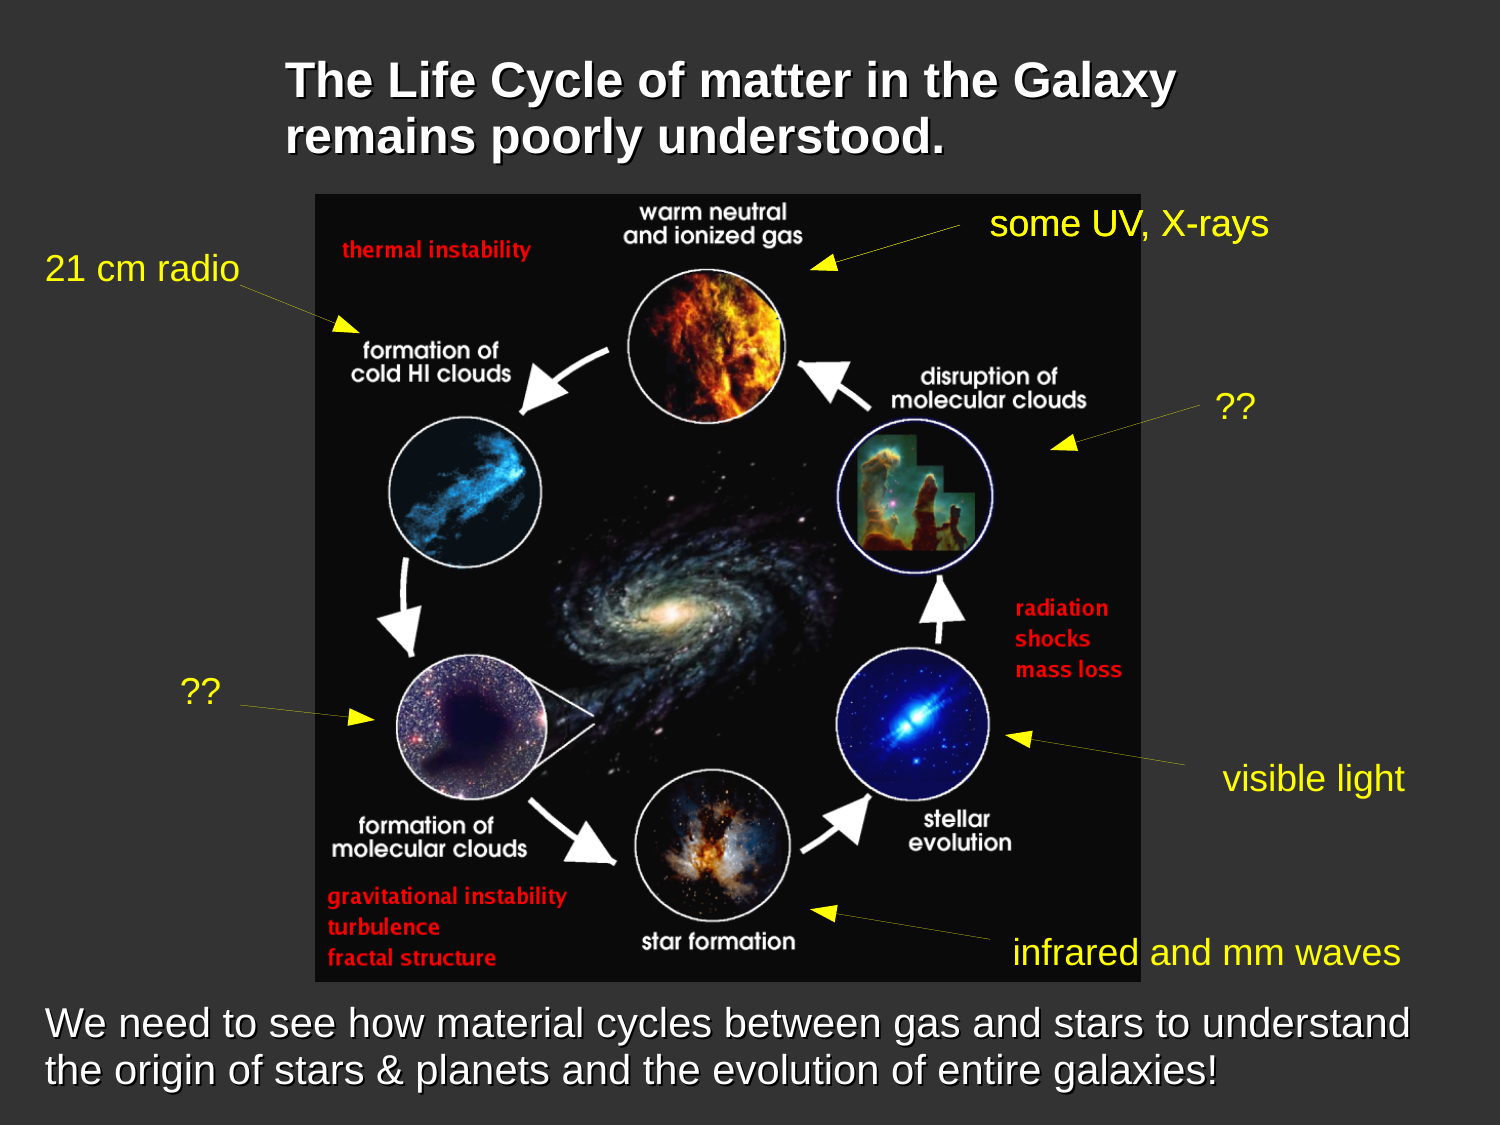

The Life Cycle of matter in the Galaxy remains poorly understood.
some UV, X-rays
some UV, X-rays
21 cm radio
??
??
visible light
infrared and mm waves
We need to see how material cycles between gas and stars to understand the origin of stars & planets and the evolution of entire galaxies!